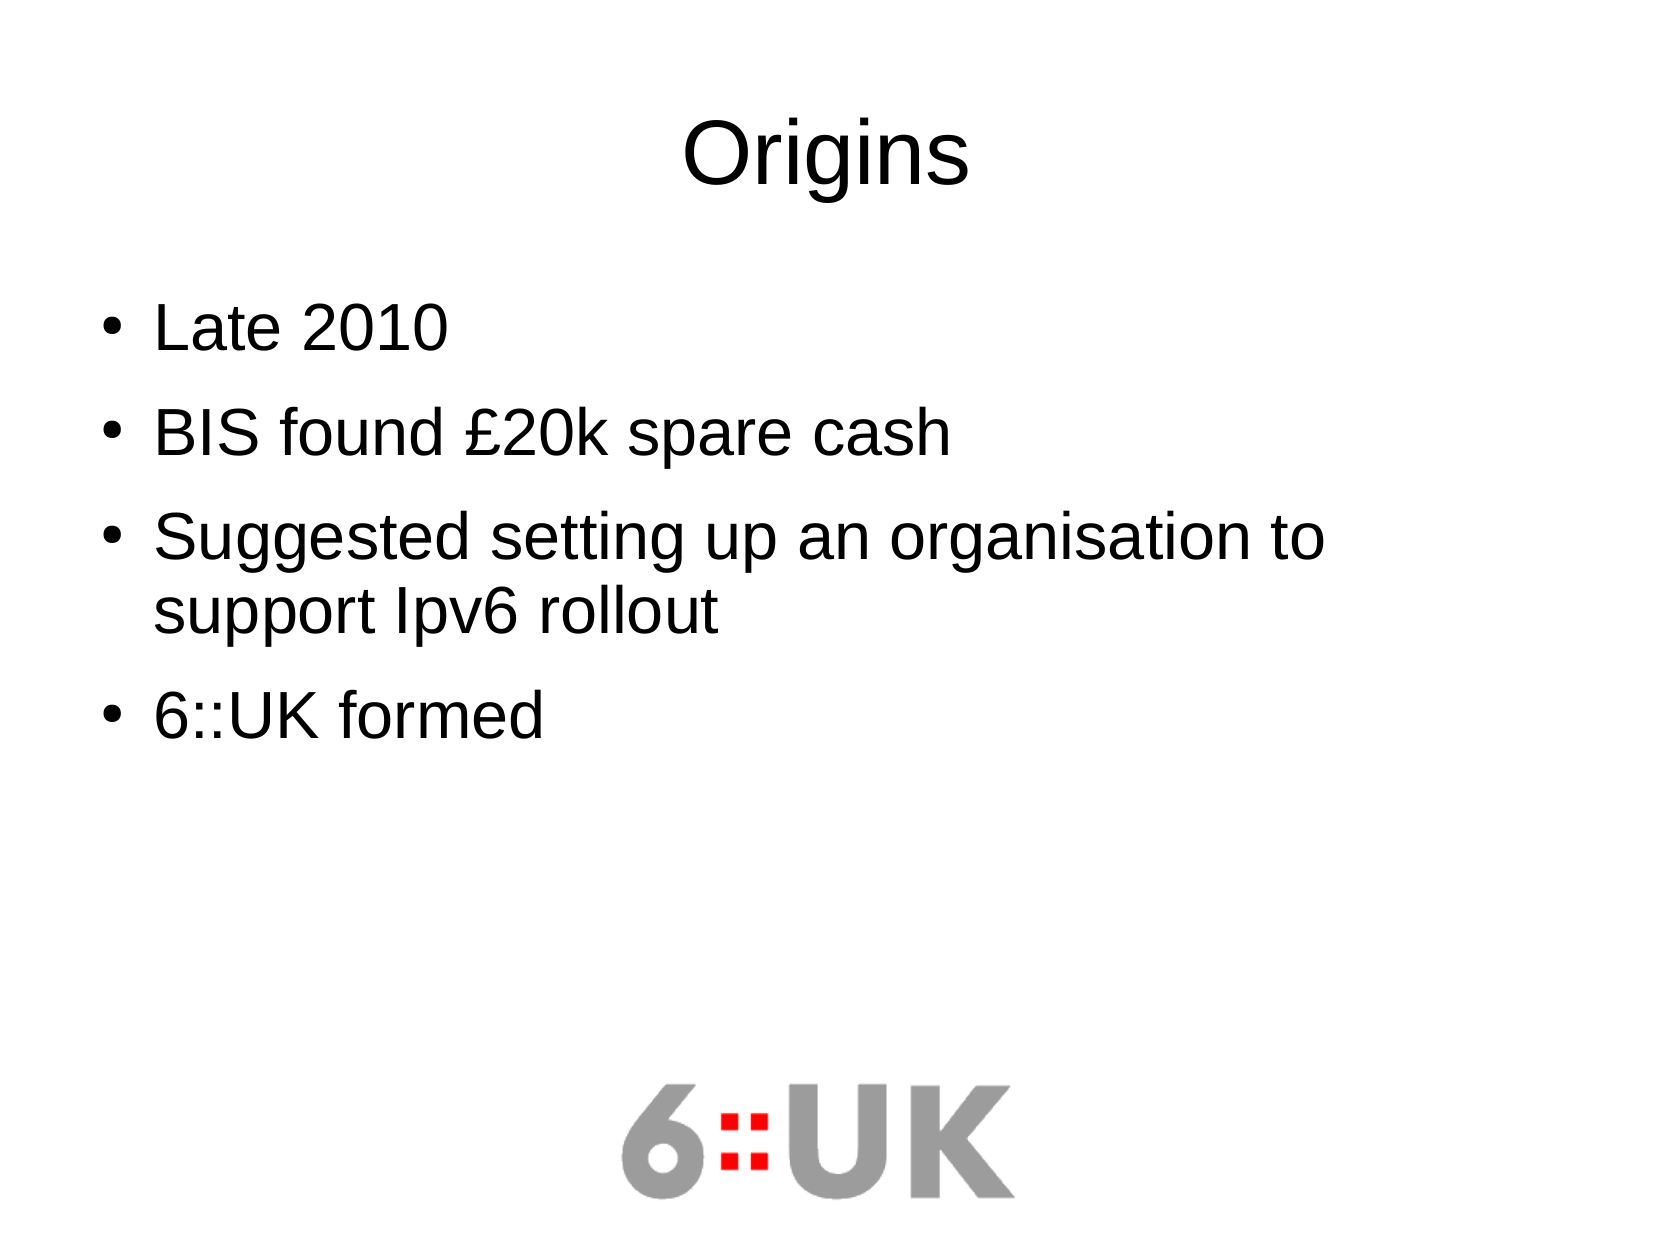

# Origins
Late 2010
BIS found £20k spare cash
Suggested setting up an organisation to support Ipv6 rollout
6::UK formed